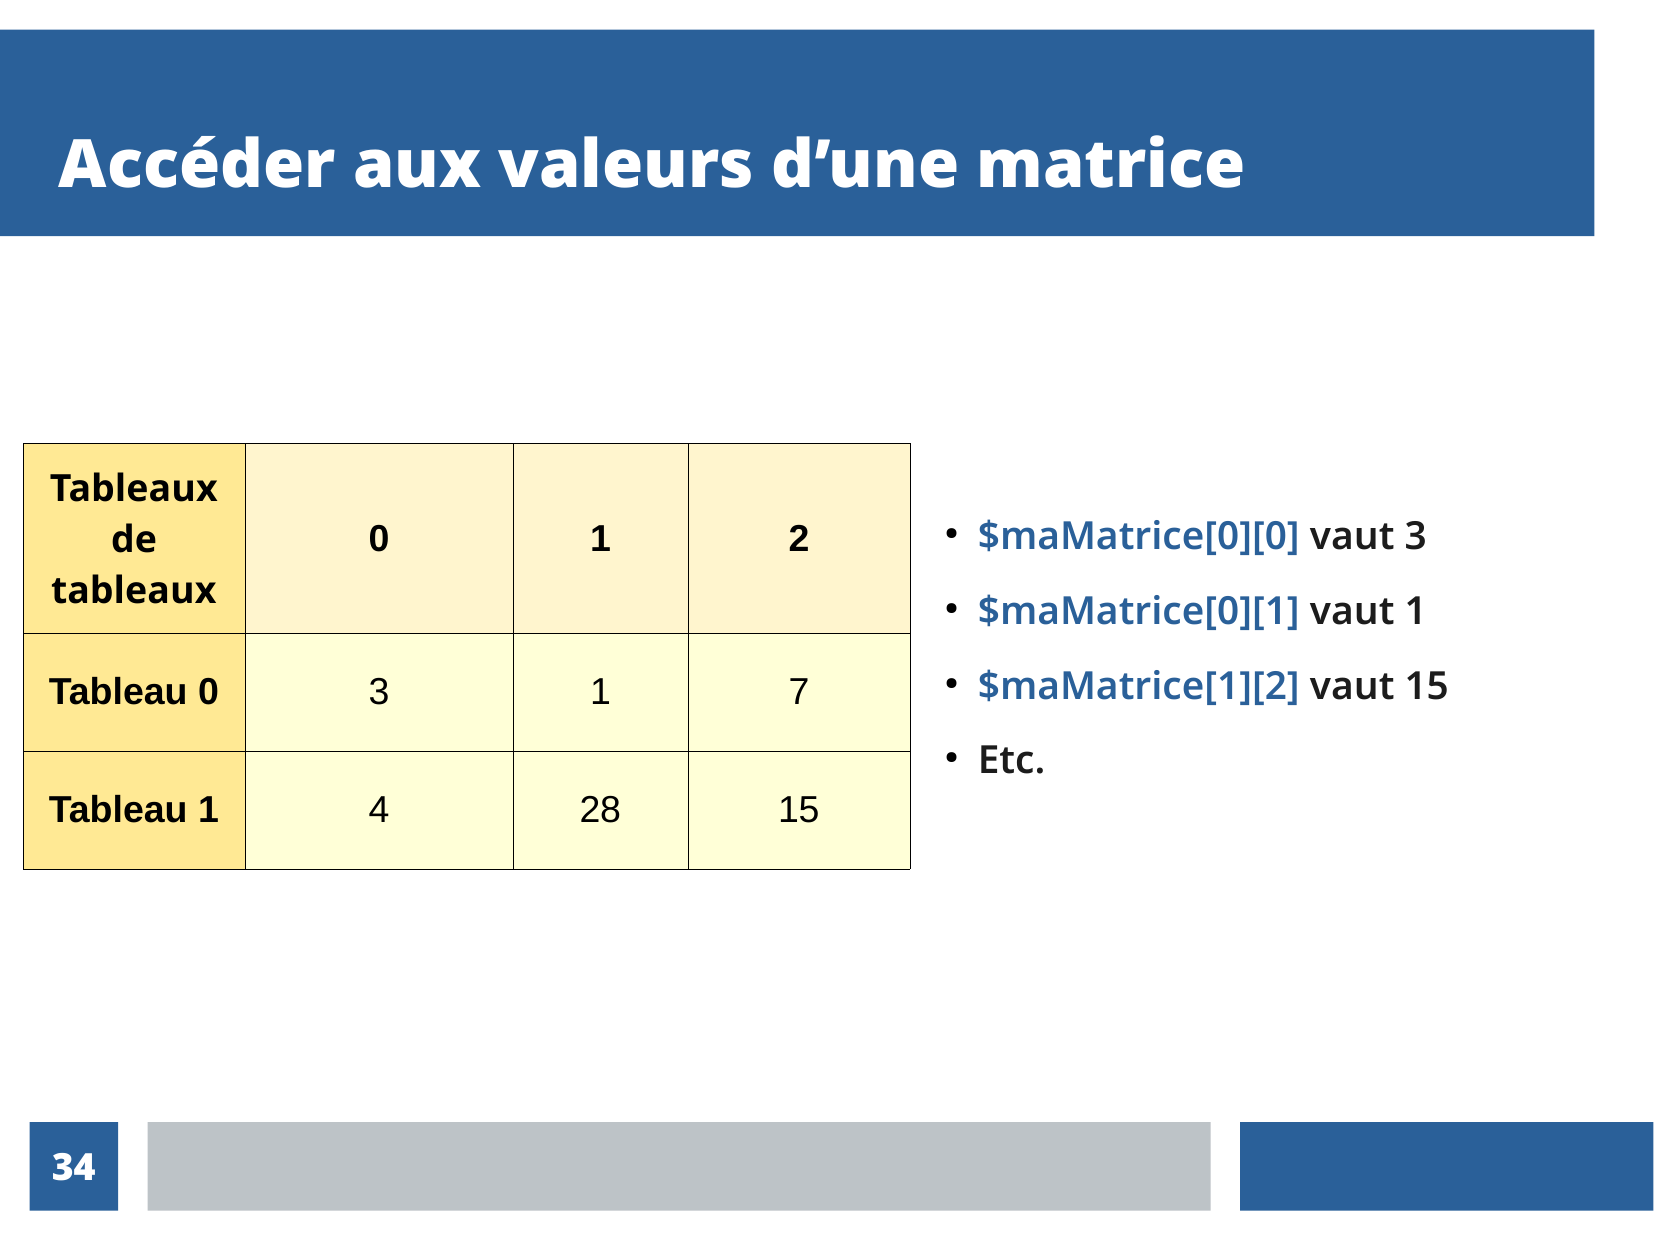

# Accéder aux valeurs d’une matrice
| Tableaux de tableaux | 0 | 1 | 2 |
| --- | --- | --- | --- |
| Tableau 0 | 3 | 1 | 7 |
| Tableau 1 | 4 | 28 | 15 |
$maMatrice[0][0] vaut 3
$maMatrice[0][1] vaut 1
$maMatrice[1][2] vaut 15
Etc.
34